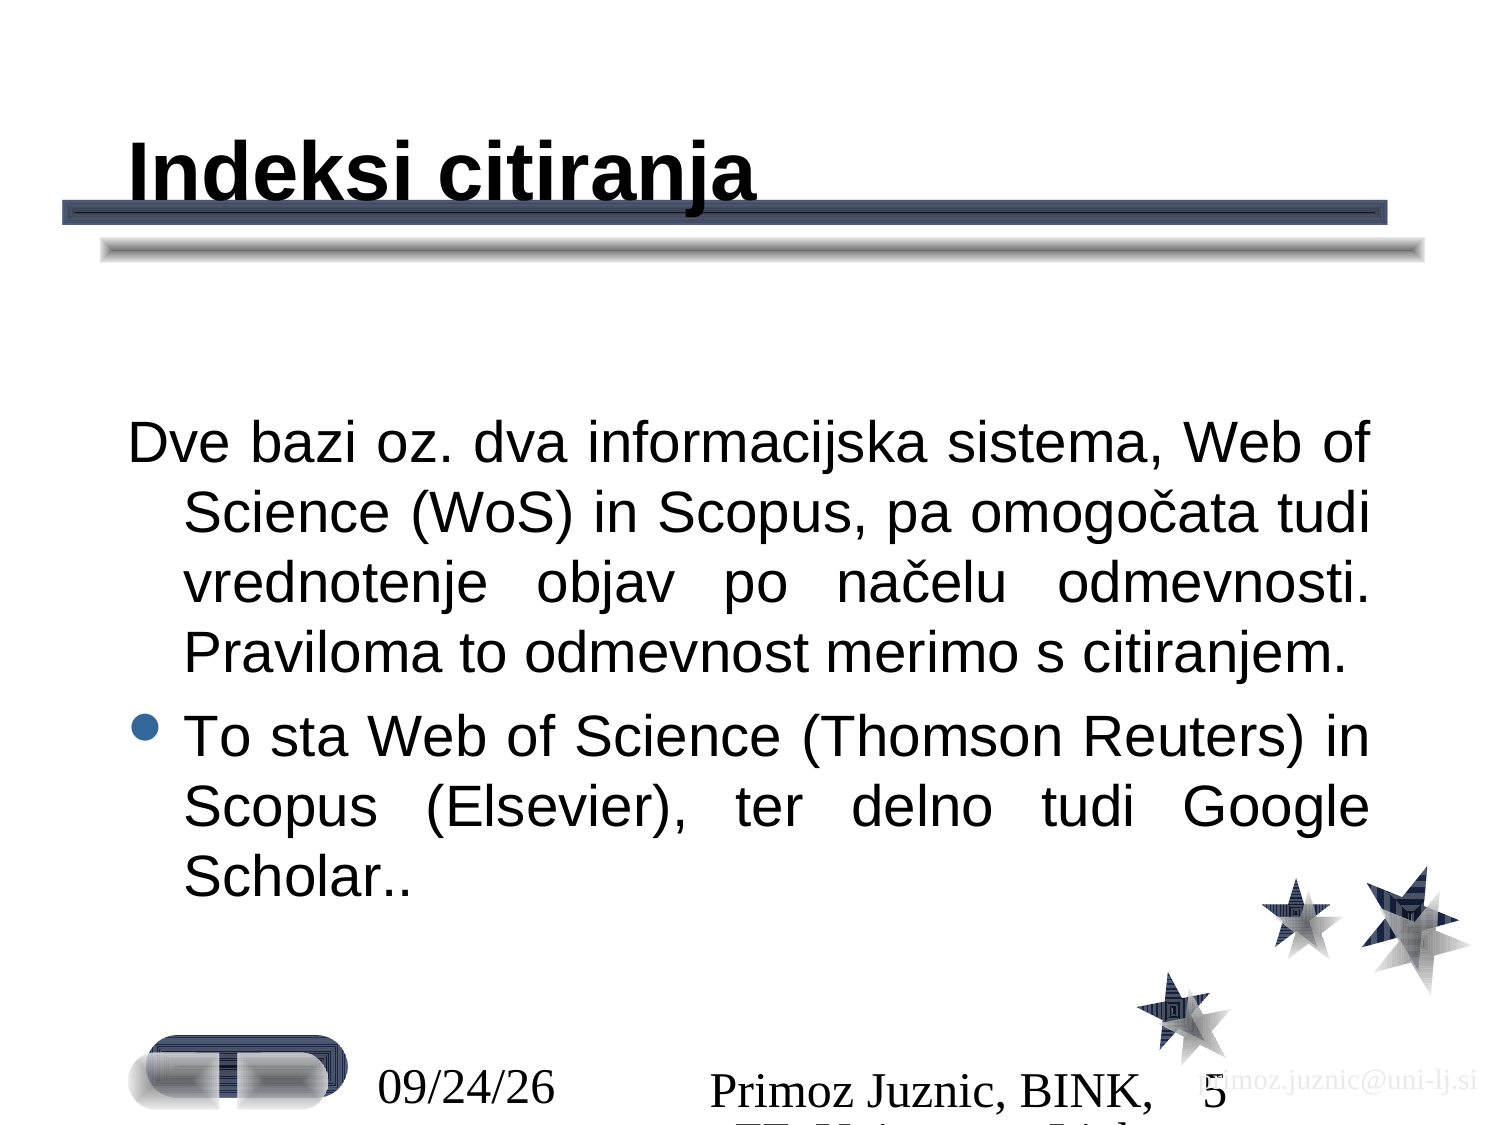

# Indeksi citiranja
Dve bazi oz. dva informacijska sistema, Web of Science (WoS) in Scopus, pa omogočata tudi vrednotenje objav po načelu odmevnosti. Praviloma to odmevnost merimo s citiranjem.
To sta Web of Science (Thomson Reuters) in Scopus (Elsevier), ter delno tudi Google Scholar..
Primoz Juznic, BINK, FF, Univerza v Ljubljani
5